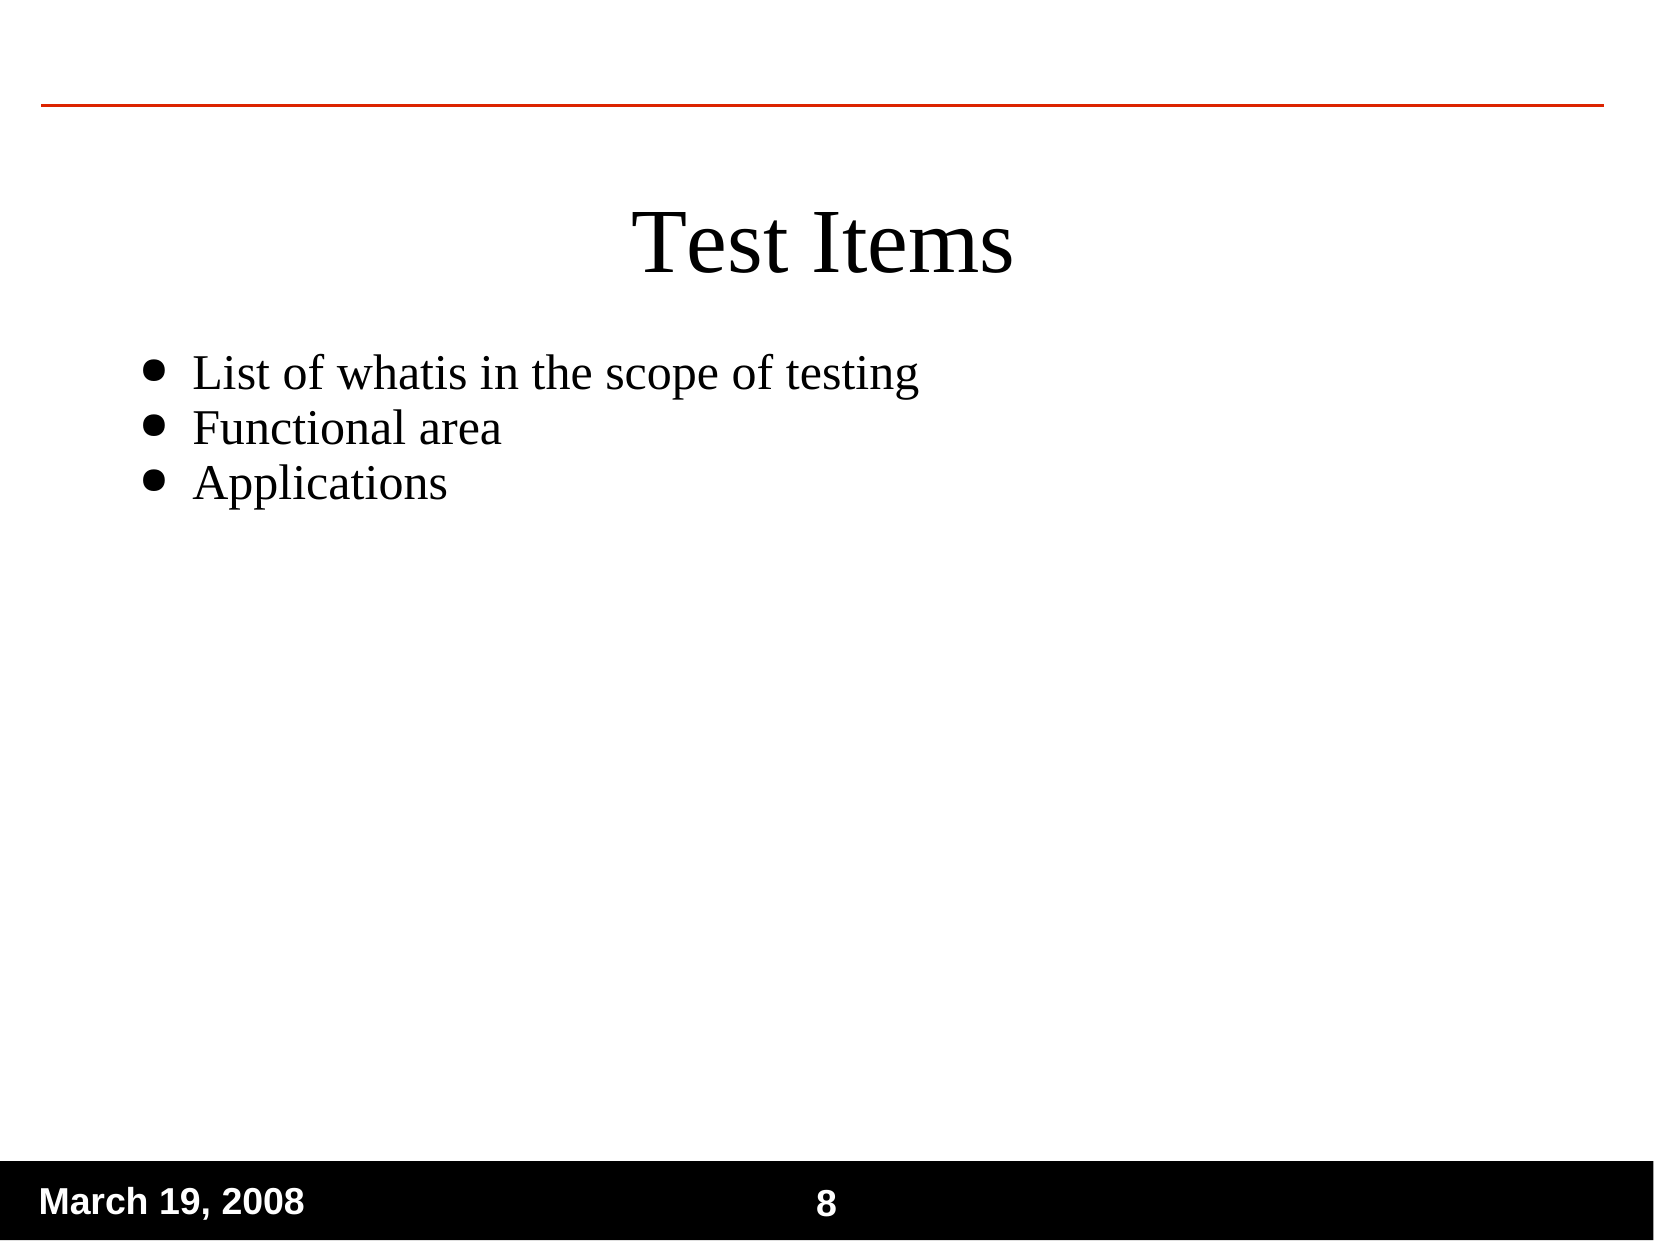

# Test Items
List of whatis in the scope of testing
Functional area
Applications